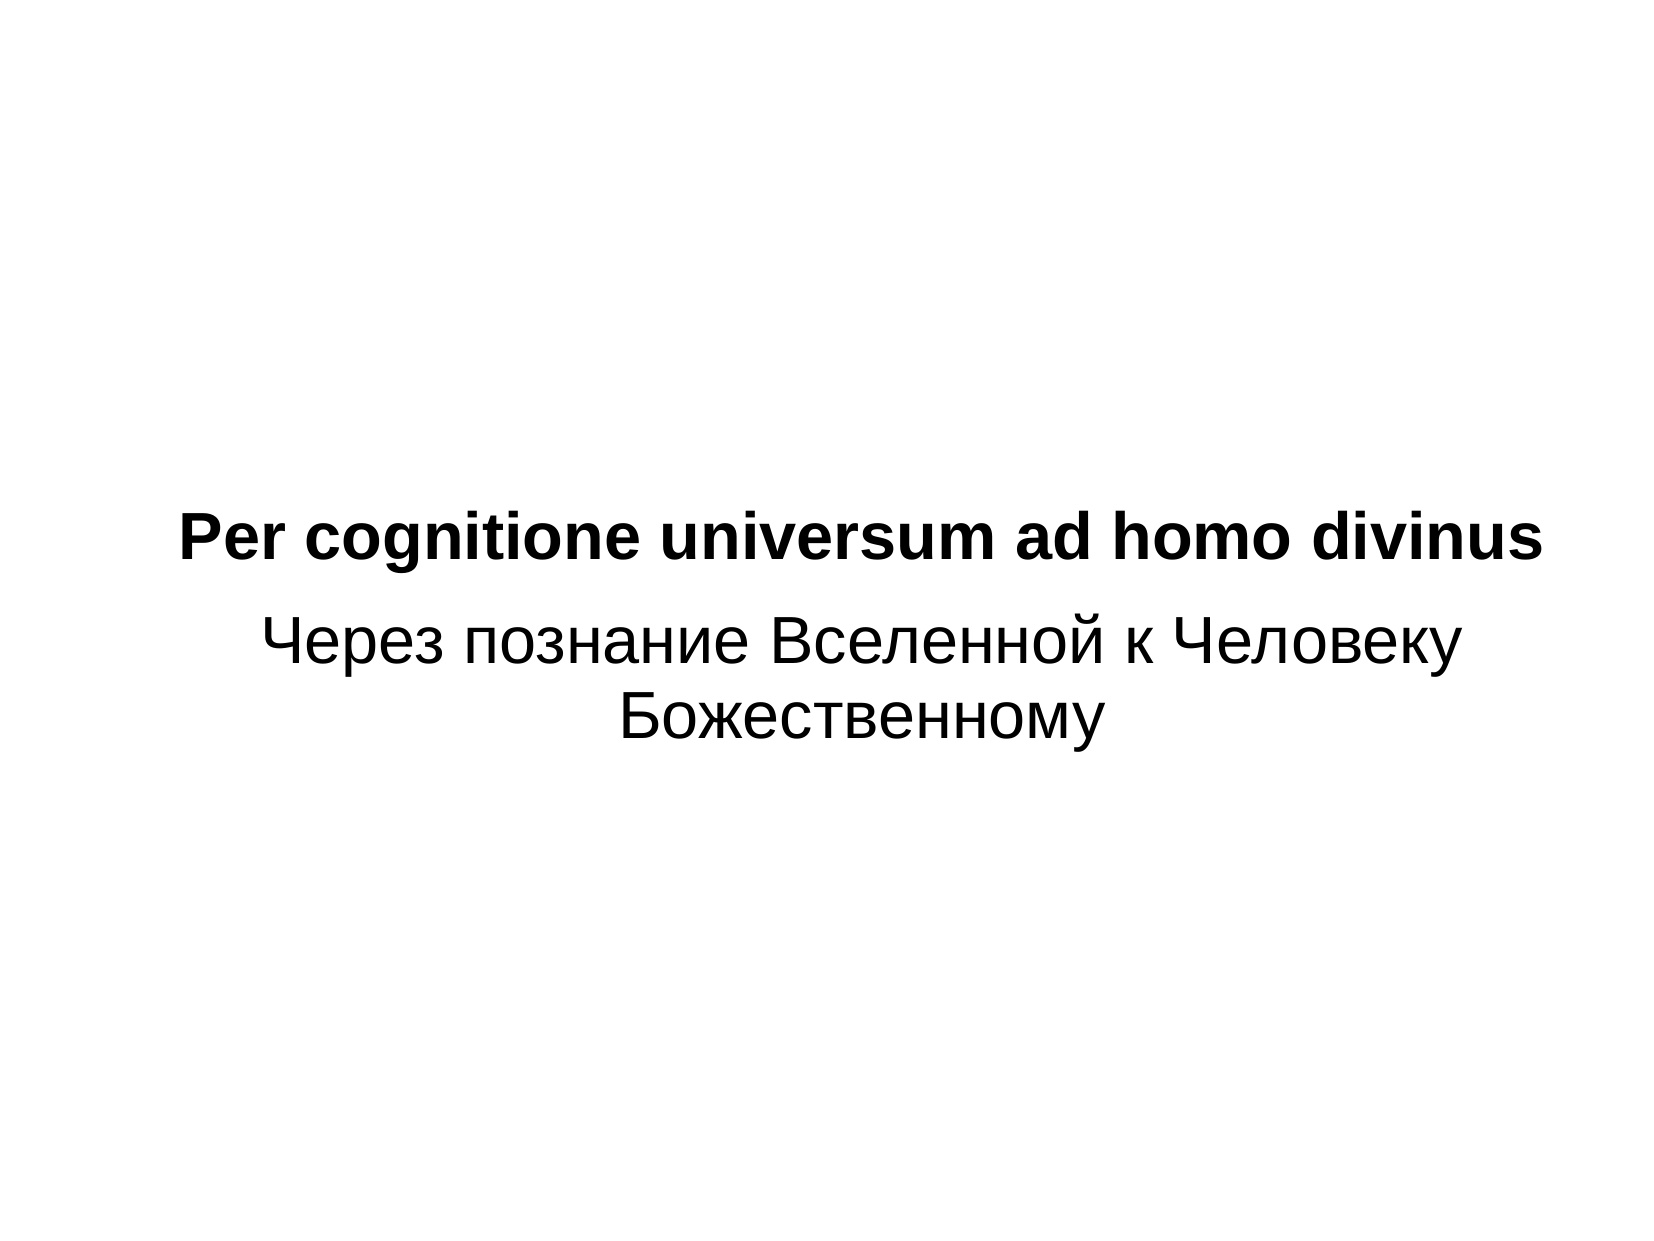

#
Per cognitione universum ad homo divinus
Через познание Вселенной к Человеку Божественному